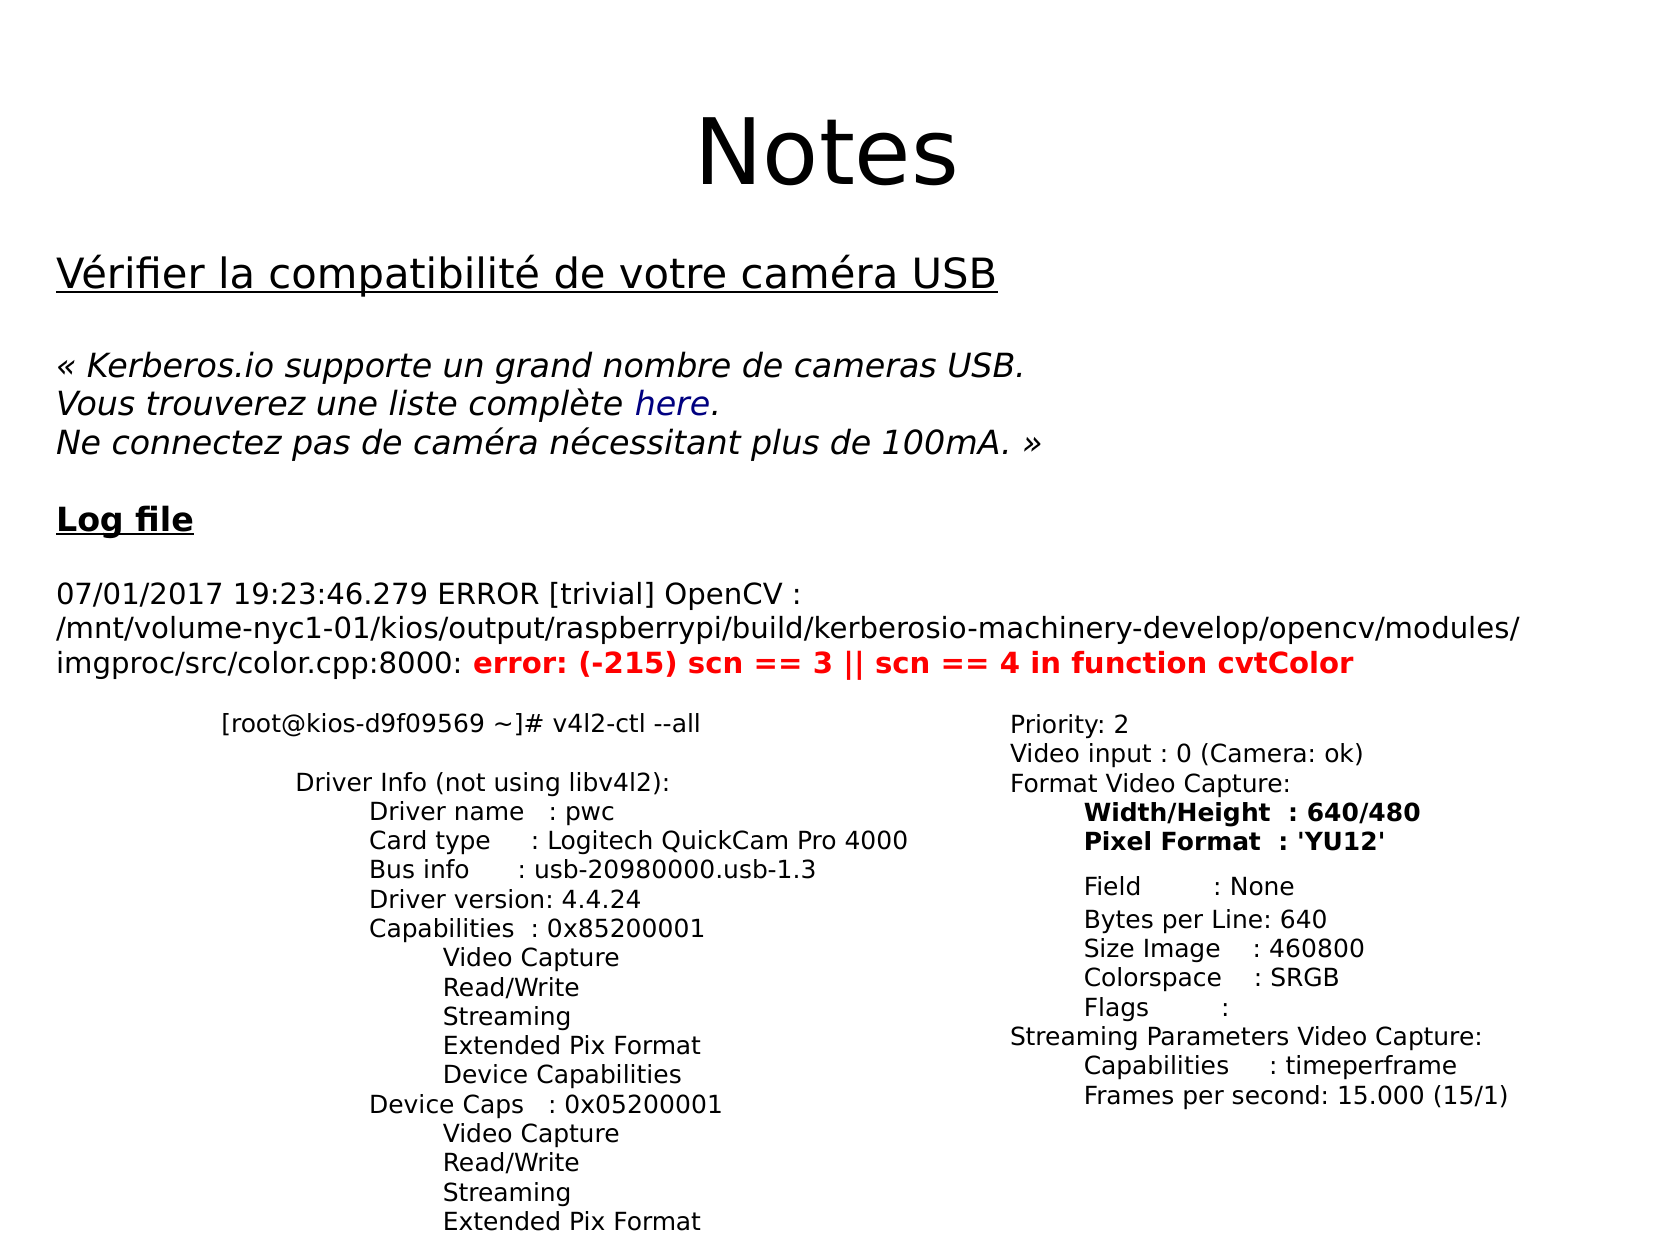

# Notes
Vérifier la compatibilité de votre caméra USB
« Kerberos.io supporte un grand nombre de cameras USB.
Vous trouverez une liste complète here.
Ne connectez pas de caméra nécessitant plus de 100mA. »
Log file
07/01/2017 19:23:46.279 ERROR [trivial] OpenCV : /mnt/volume-nyc1-01/kios/output/raspberrypi/build/kerberosio-machinery-develop/opencv/modules/imgproc/src/color.cpp:8000: error: (-215) scn == 3 || scn == 4 in function cvtColor
[root@kios-d9f09569 ~]# v4l2-ctl --all
Driver Info (not using libv4l2):
	Driver name : pwc
	Card type : Logitech QuickCam Pro 4000
	Bus info : usb-20980000.usb-1.3
	Driver version: 4.4.24
	Capabilities : 0x85200001
		Video Capture
		Read/Write
		Streaming
		Extended Pix Format
		Device Capabilities
	Device Caps : 0x05200001
		Video Capture
		Read/Write
		Streaming
		Extended Pix Format
Priority: 2
Video input : 0 (Camera: ok)
Format Video Capture:
	Width/Height : 640/480
	Pixel Format : 'YU12'
	Field : None
	Bytes per Line: 640
	Size Image : 460800
	Colorspace : SRGB
	Flags :
Streaming Parameters Video Capture:
	Capabilities : timeperframe
	Frames per second: 15.000 (15/1)